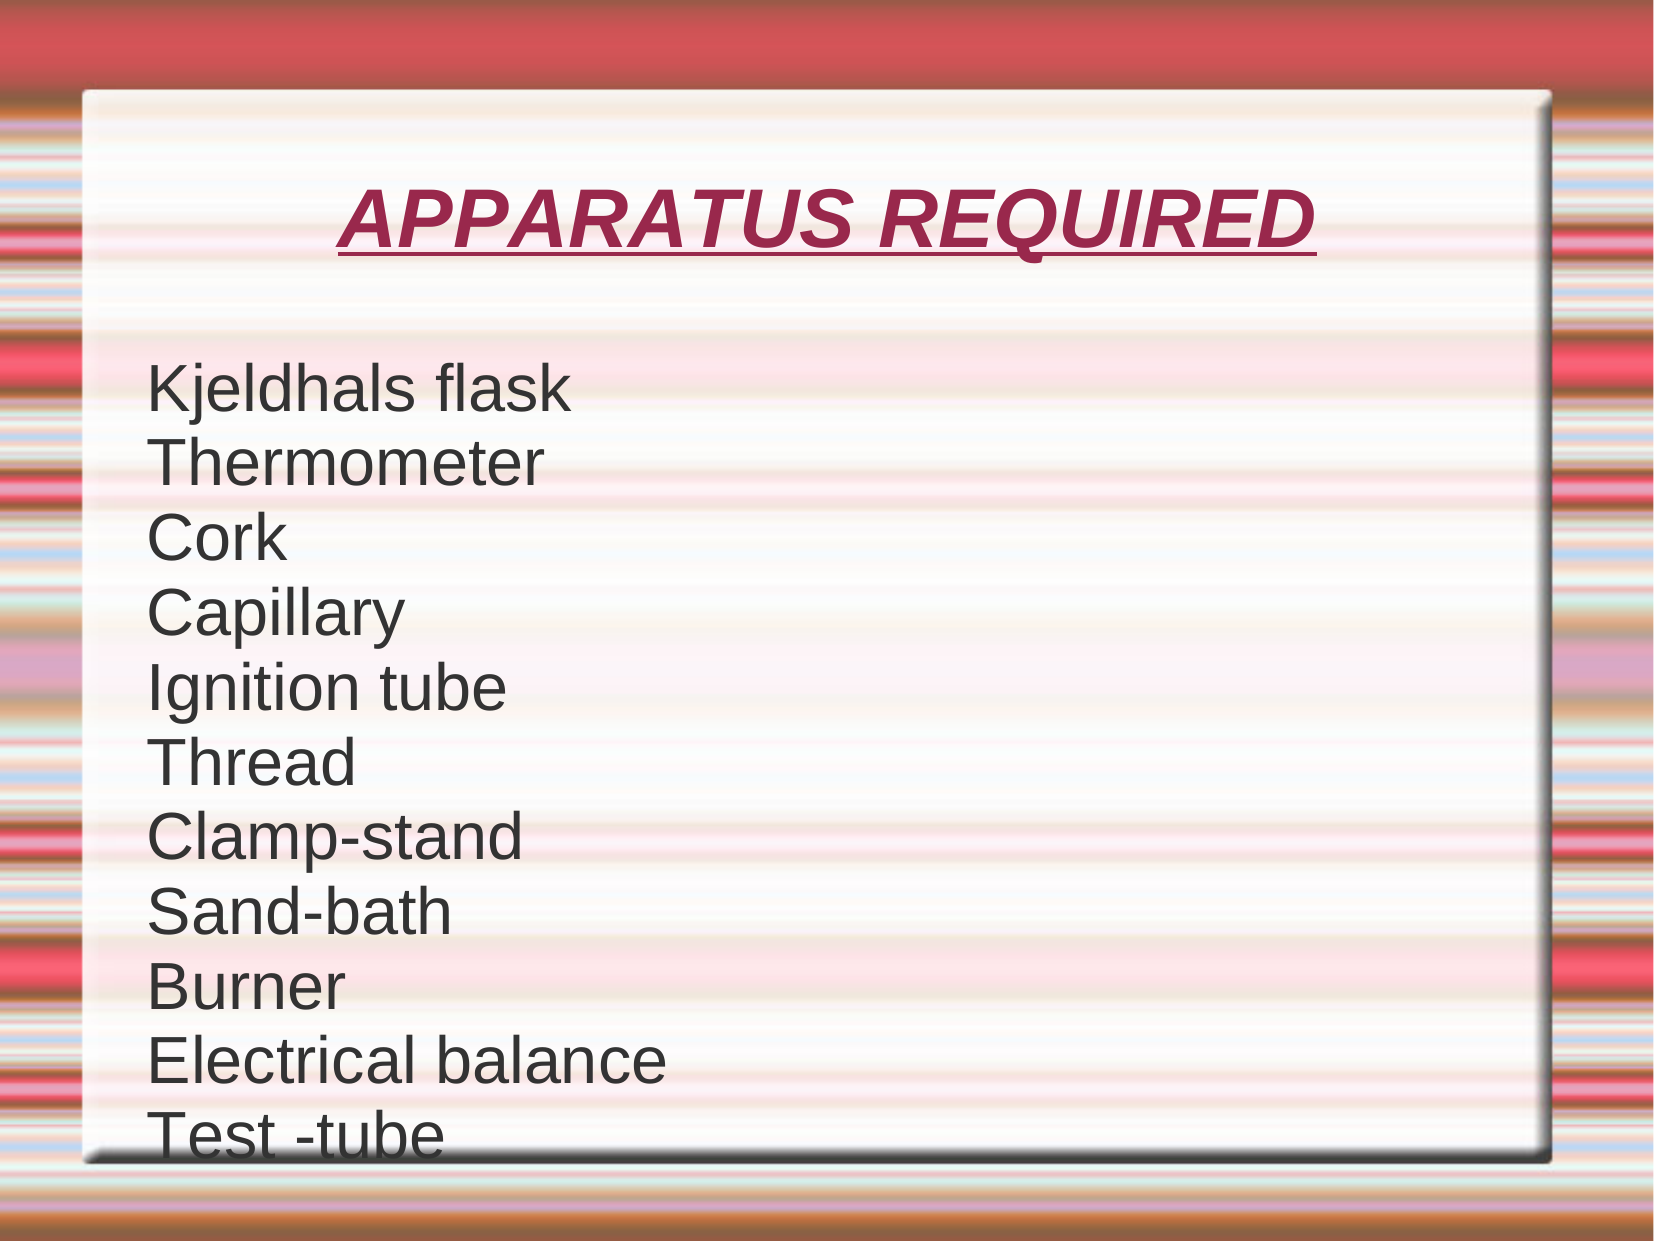

# APPARATUS REQUIRED
Kjeldhals flask
Thermometer
Cork
Capillary
Ignition tube
Thread
Clamp-stand
Sand-bath
Burner
Electrical balance
Test -tube